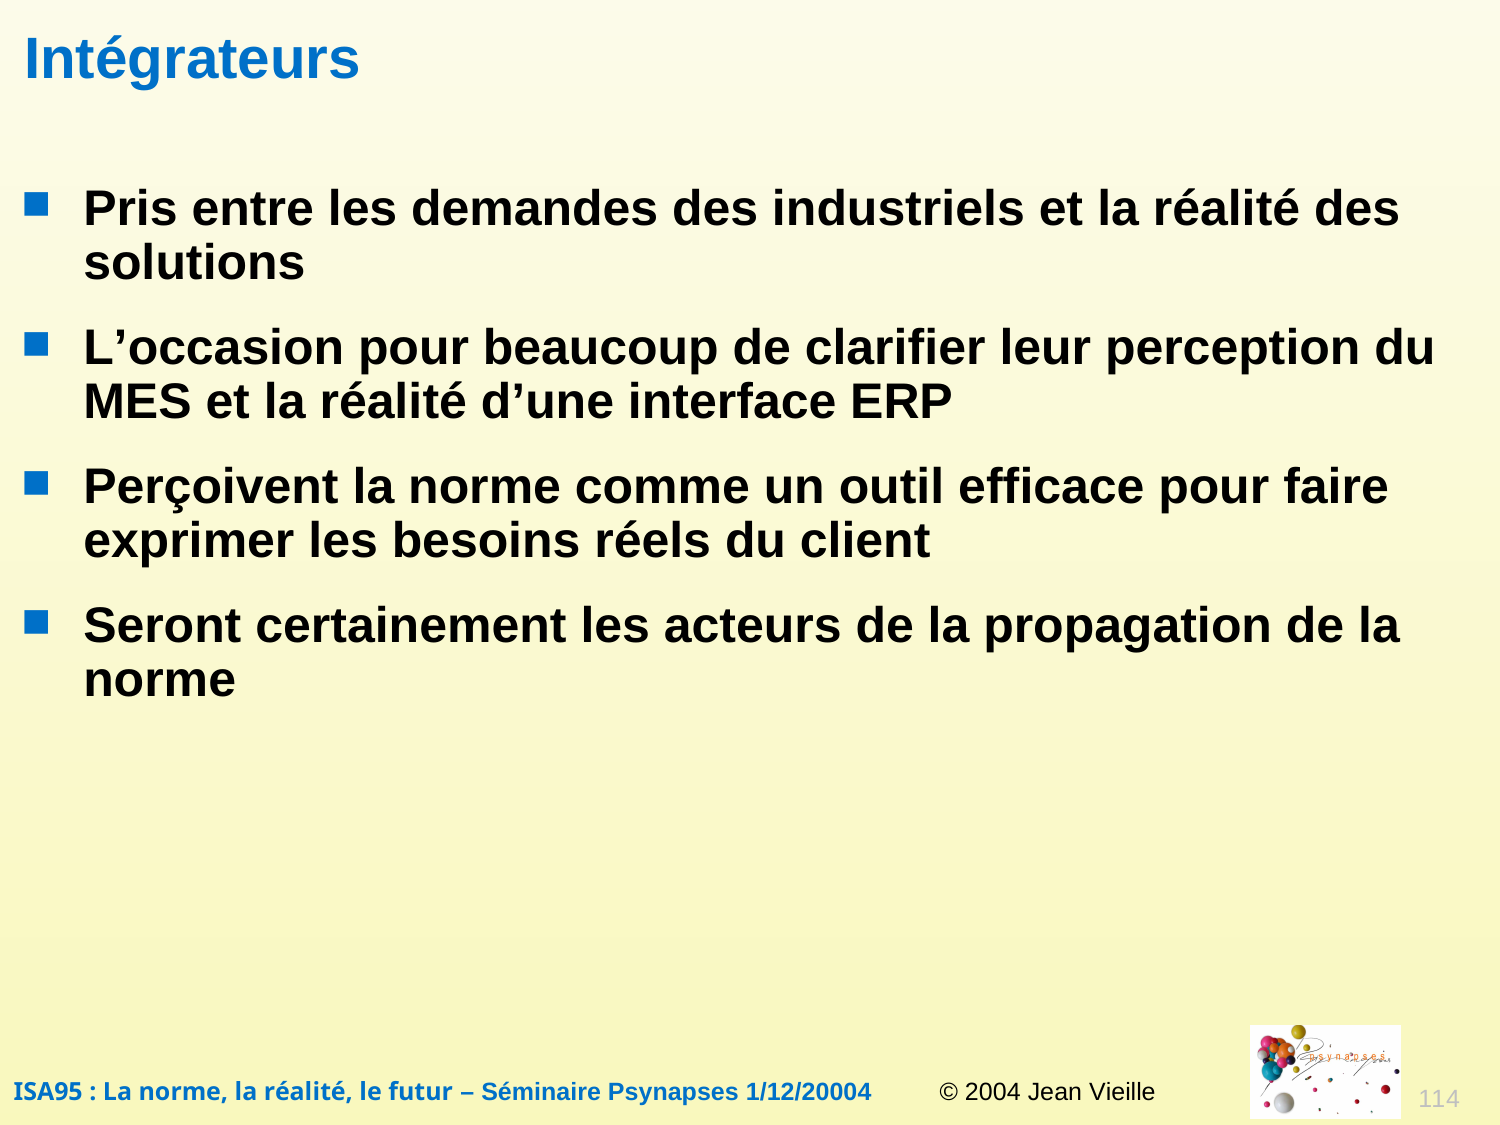

# Intégrateurs
Pris entre les demandes des industriels et la réalité des solutions
L’occasion pour beaucoup de clarifier leur perception du MES et la réalité d’une interface ERP
Perçoivent la norme comme un outil efficace pour faire exprimer les besoins réels du client
Seront certainement les acteurs de la propagation de la norme